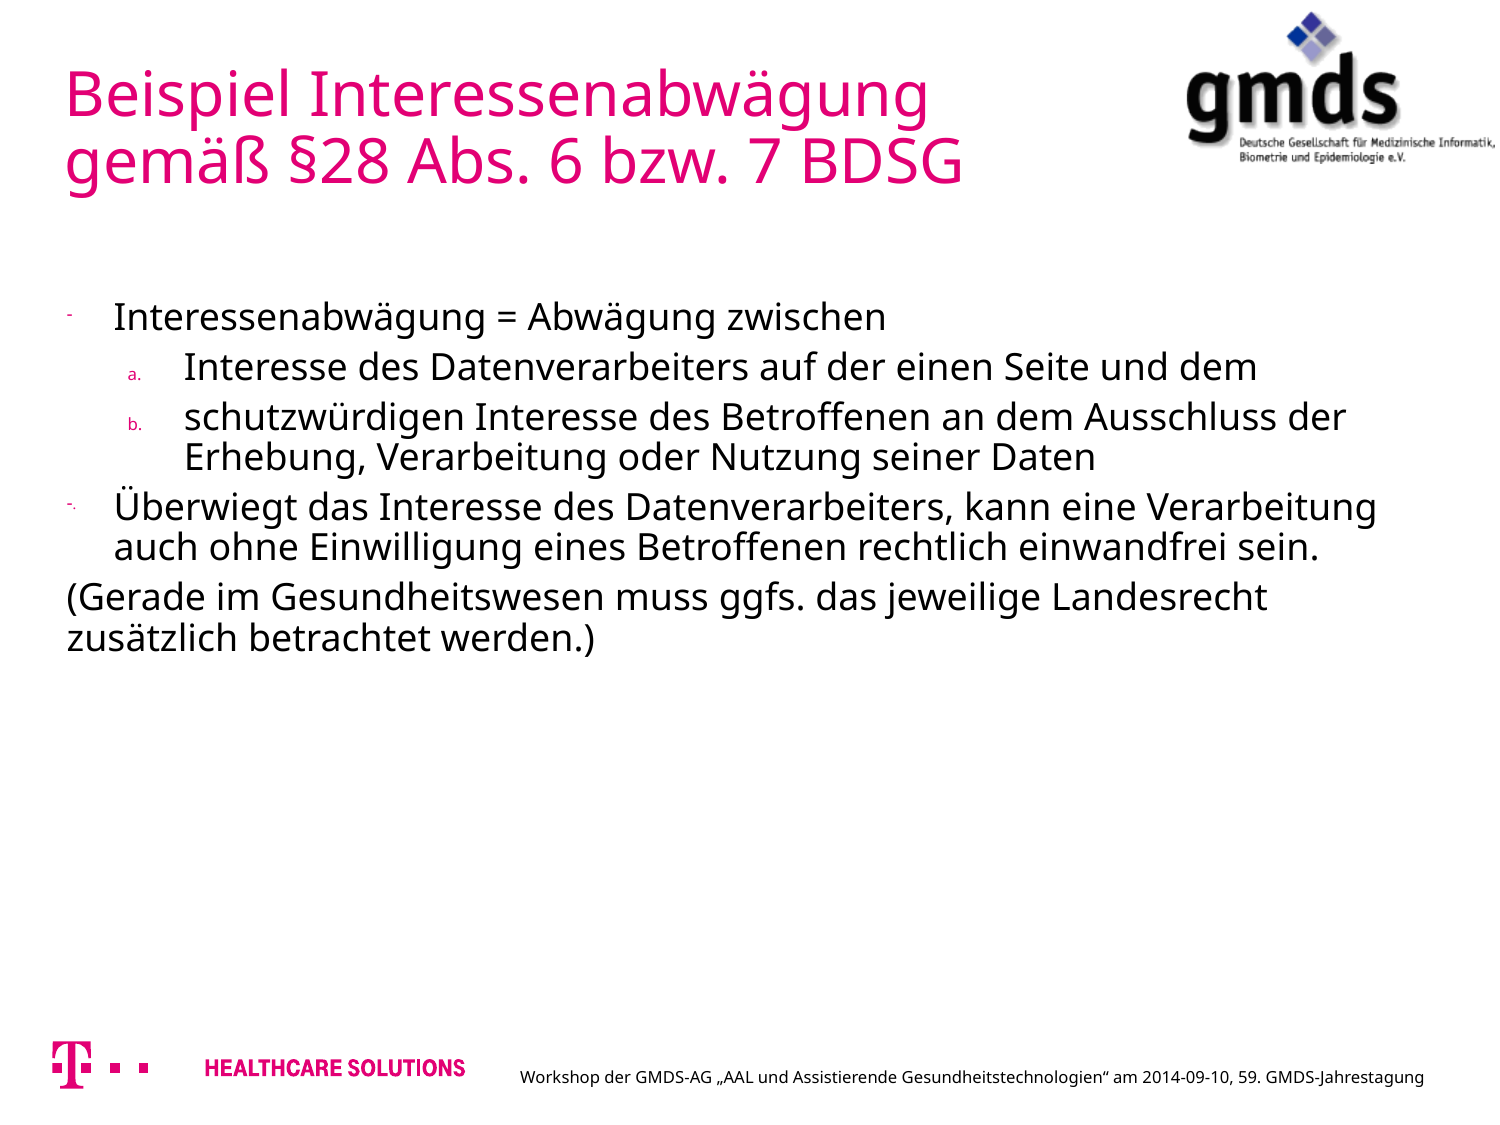

# Beispiel Interessenabwägung gemäß §28 Abs. 6 bzw. 7 BDSG
Interessenabwägung = Abwägung zwischen
Interesse des Datenverarbeiters auf der einen Seite und dem
schutzwürdigen Interesse des Betroffenen an dem Ausschluss der Erhebung, Verarbeitung oder Nutzung seiner Daten
Überwiegt das Interesse des Datenverarbeiters, kann eine Verarbeitung auch ohne Einwilligung eines Betroffenen rechtlich einwandfrei sein.
(Gerade im Gesundheitswesen muss ggfs. das jeweilige Landesrecht zusätzlich betrachtet werden.)
Workshop der GMDS-AG „AAL und Assistierende Gesundheitstechnologien“ am 2014-09-10, 59. GMDS-Jahrestagung